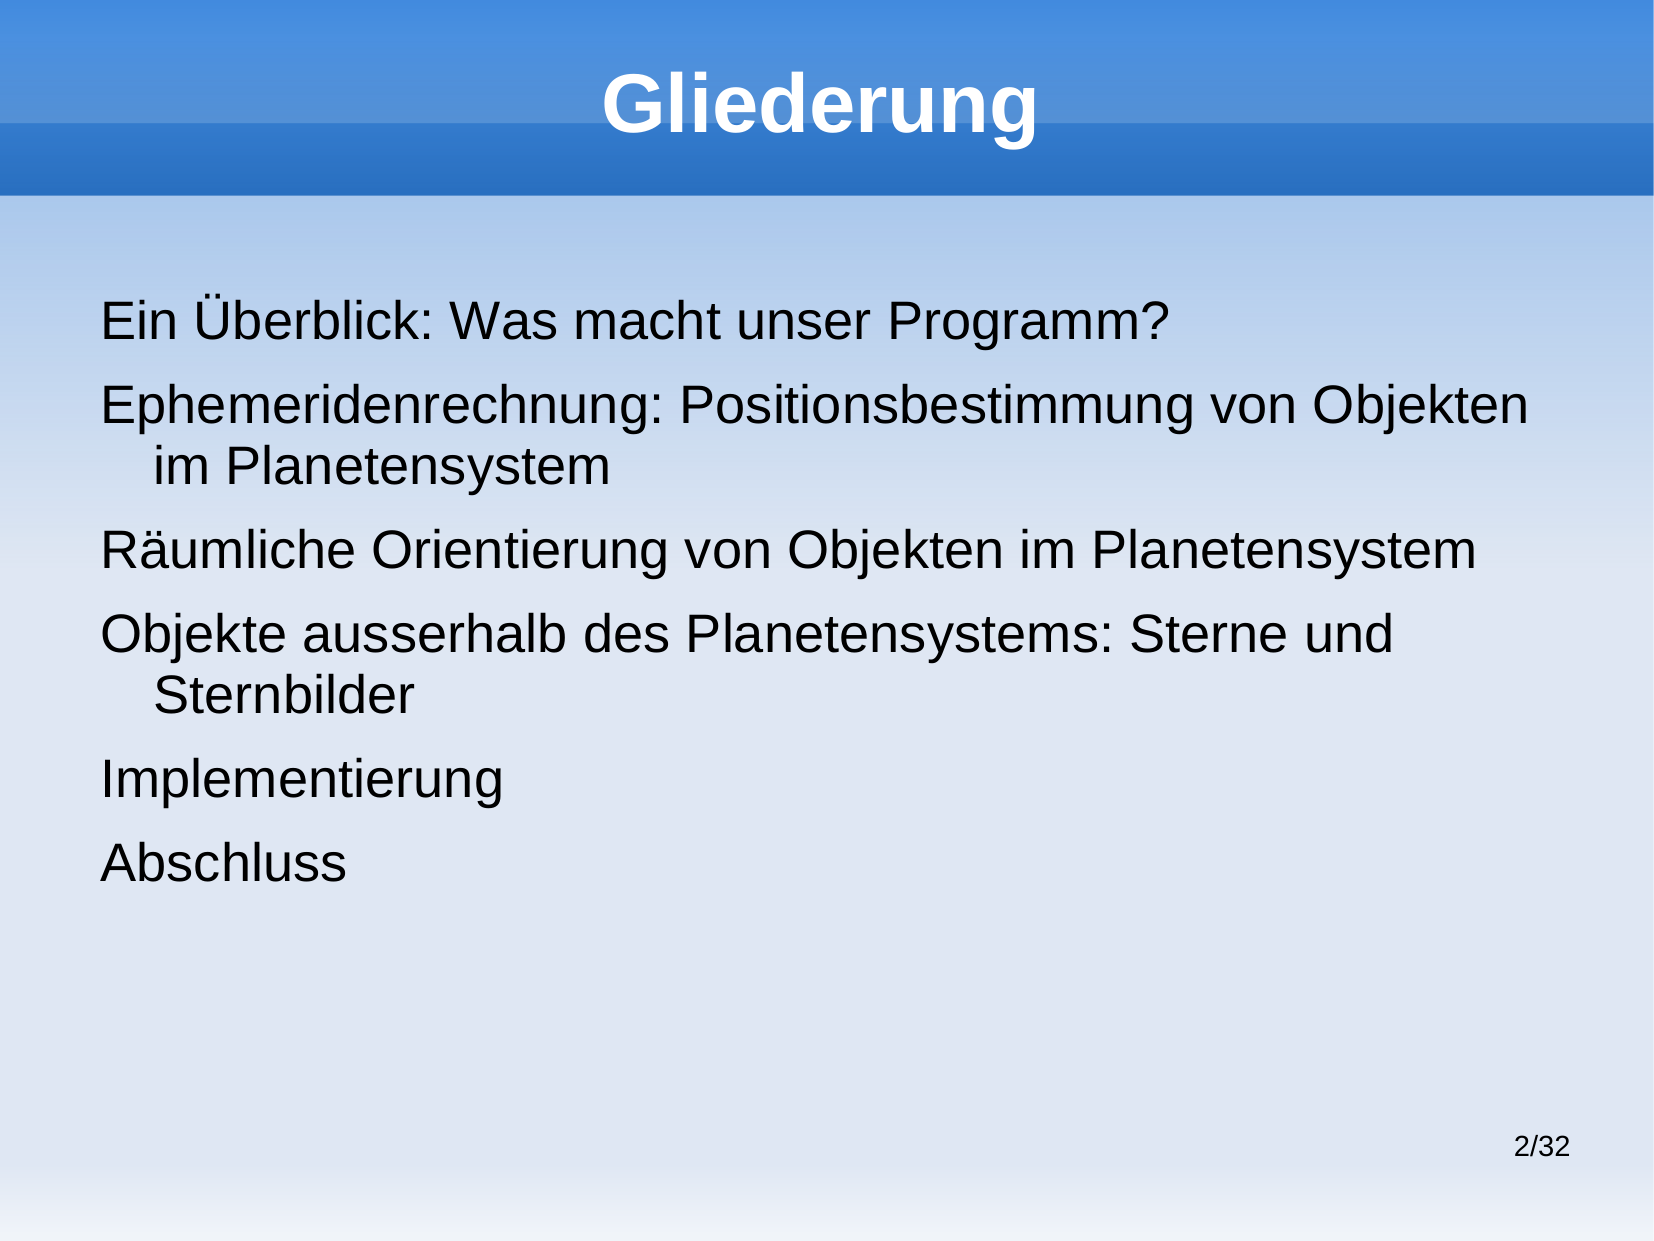

# Gliederung
Ein Überblick: Was macht unser Programm?
Ephemeridenrechnung: Positionsbestimmung von Objekten im Planetensystem
Räumliche Orientierung von Objekten im Planetensystem
Objekte ausserhalb des Planetensystems: Sterne und Sternbilder
Implementierung
Abschluss
2